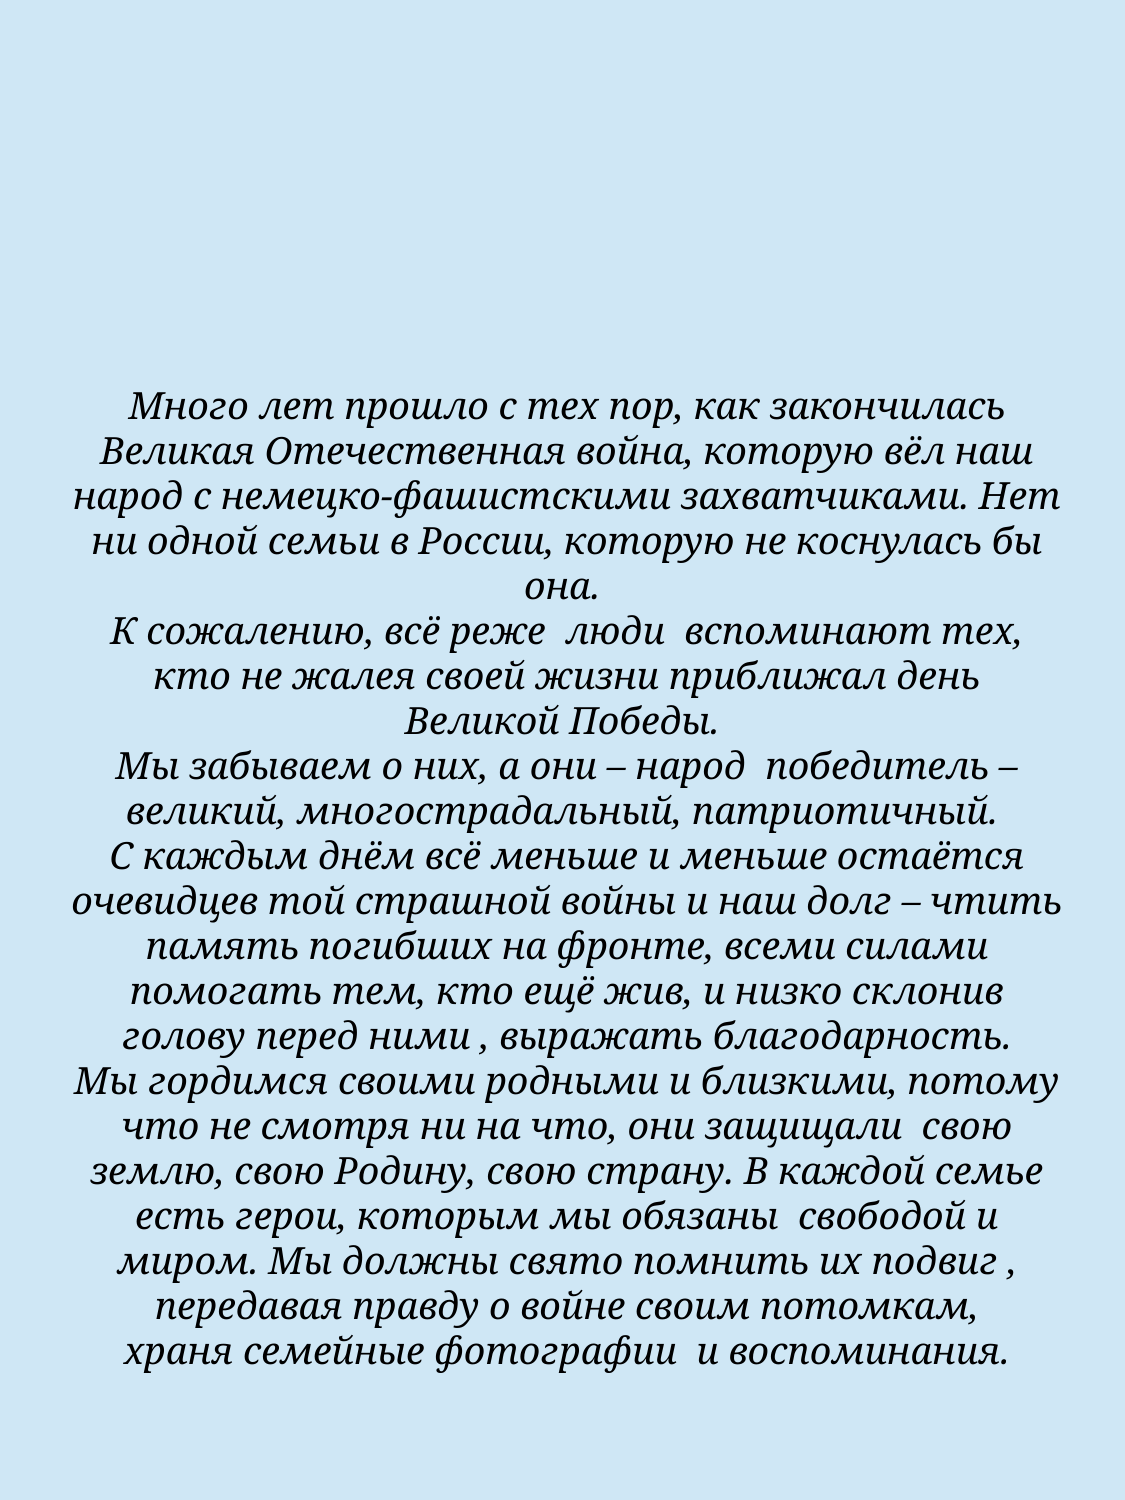

# Много лет прошло с тех пор, как закончилась Великая Отечественная война, которую вёл наш народ с немецко-фашистскими захватчиками. Нет ни одной семьи в России, которую не коснулась бы она. К сожалению, всё реже люди вспоминают тех, кто не жалея своей жизни приближал день Великой Победы. Мы забываем о них, а они – народ победитель – великий, многострадальный, патриотичный. С каждым днём всё меньше и меньше остаётся очевидцев той страшной войны и наш долг – чтить память погибших на фронте, всеми силами помогать тем, кто ещё жив, и низко склонив голову перед ними , выражать благодарность. Мы гордимся своими родными и близкими, потому что не смотря ни на что, они защищали свою землю, свою Родину, свою страну. В каждой семье есть герои, которым мы обязаны свободой и миром. Мы должны свято помнить их подвиг , передавая правду о войне своим потомкам, храня семейные фотографии и воспоминания.